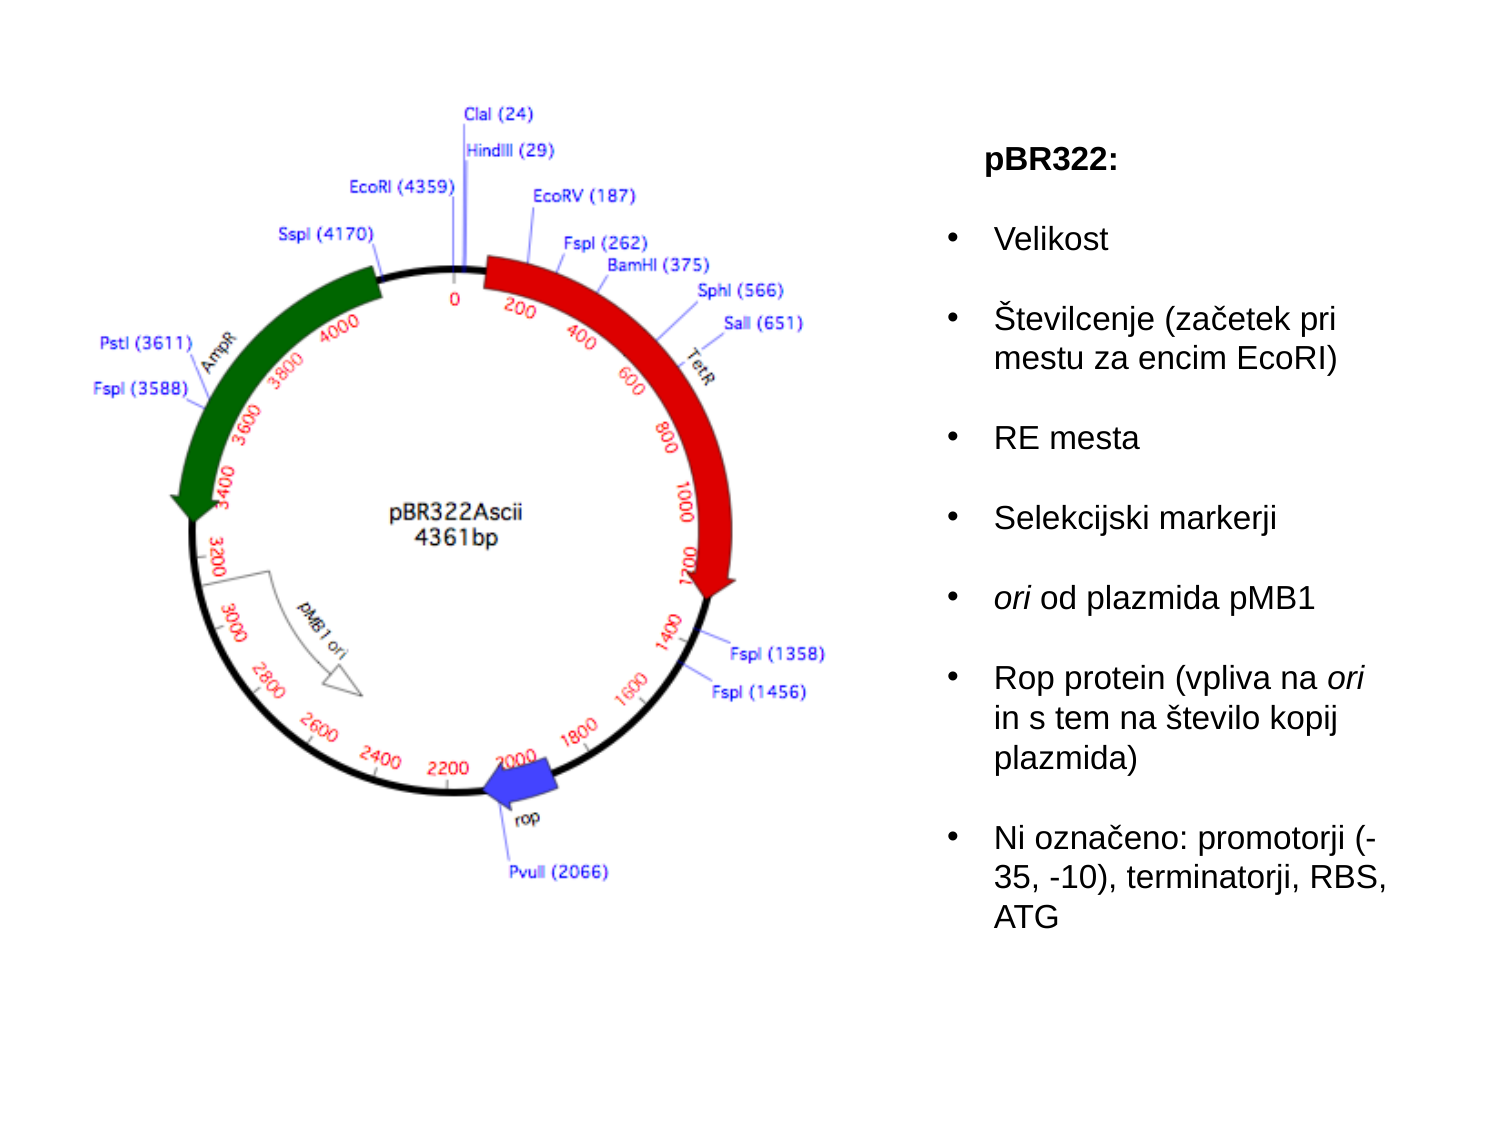

pBR322:
Velikost
Številcenje (začetek pri mestu za encim EcoRI)
RE mesta
Selekcijski markerji
ori od plazmida pMB1
Rop protein (vpliva na ori in s tem na število kopij plazmida)
Ni označeno: promotorji (-35, -10), terminatorji, RBS, ATG